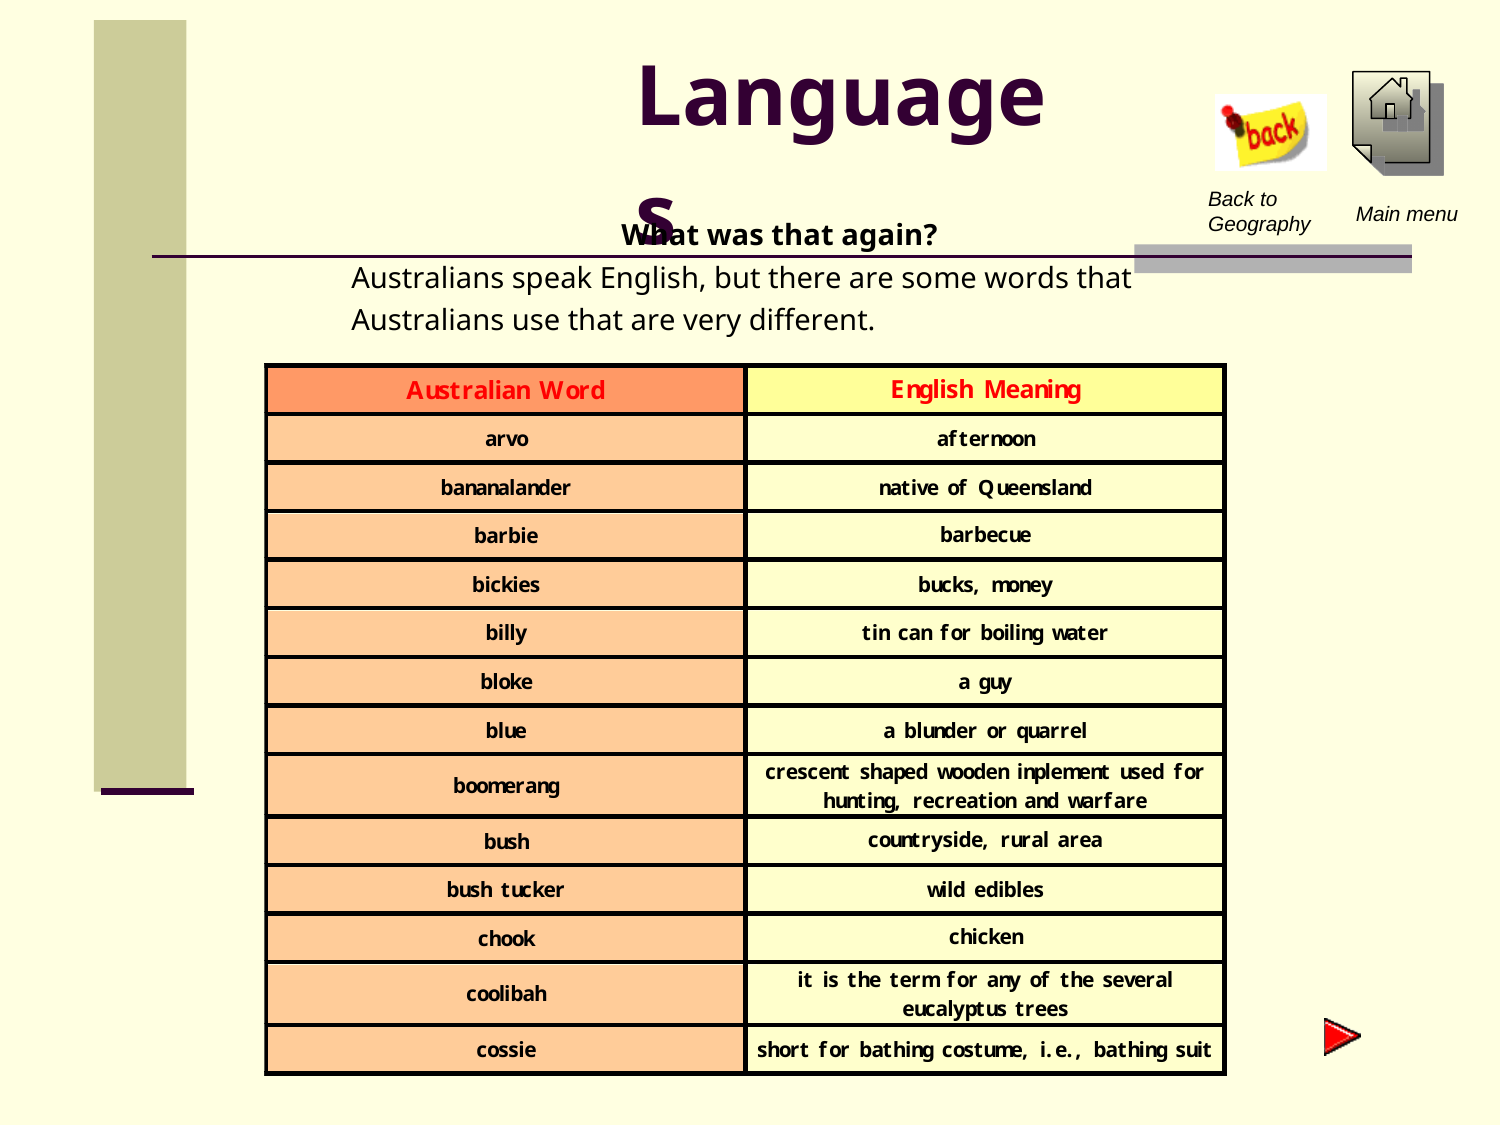

# Languages
Back to Geography
Main menu
What was that again?
Australians speak English, but there are some words that Australians use that are very different.